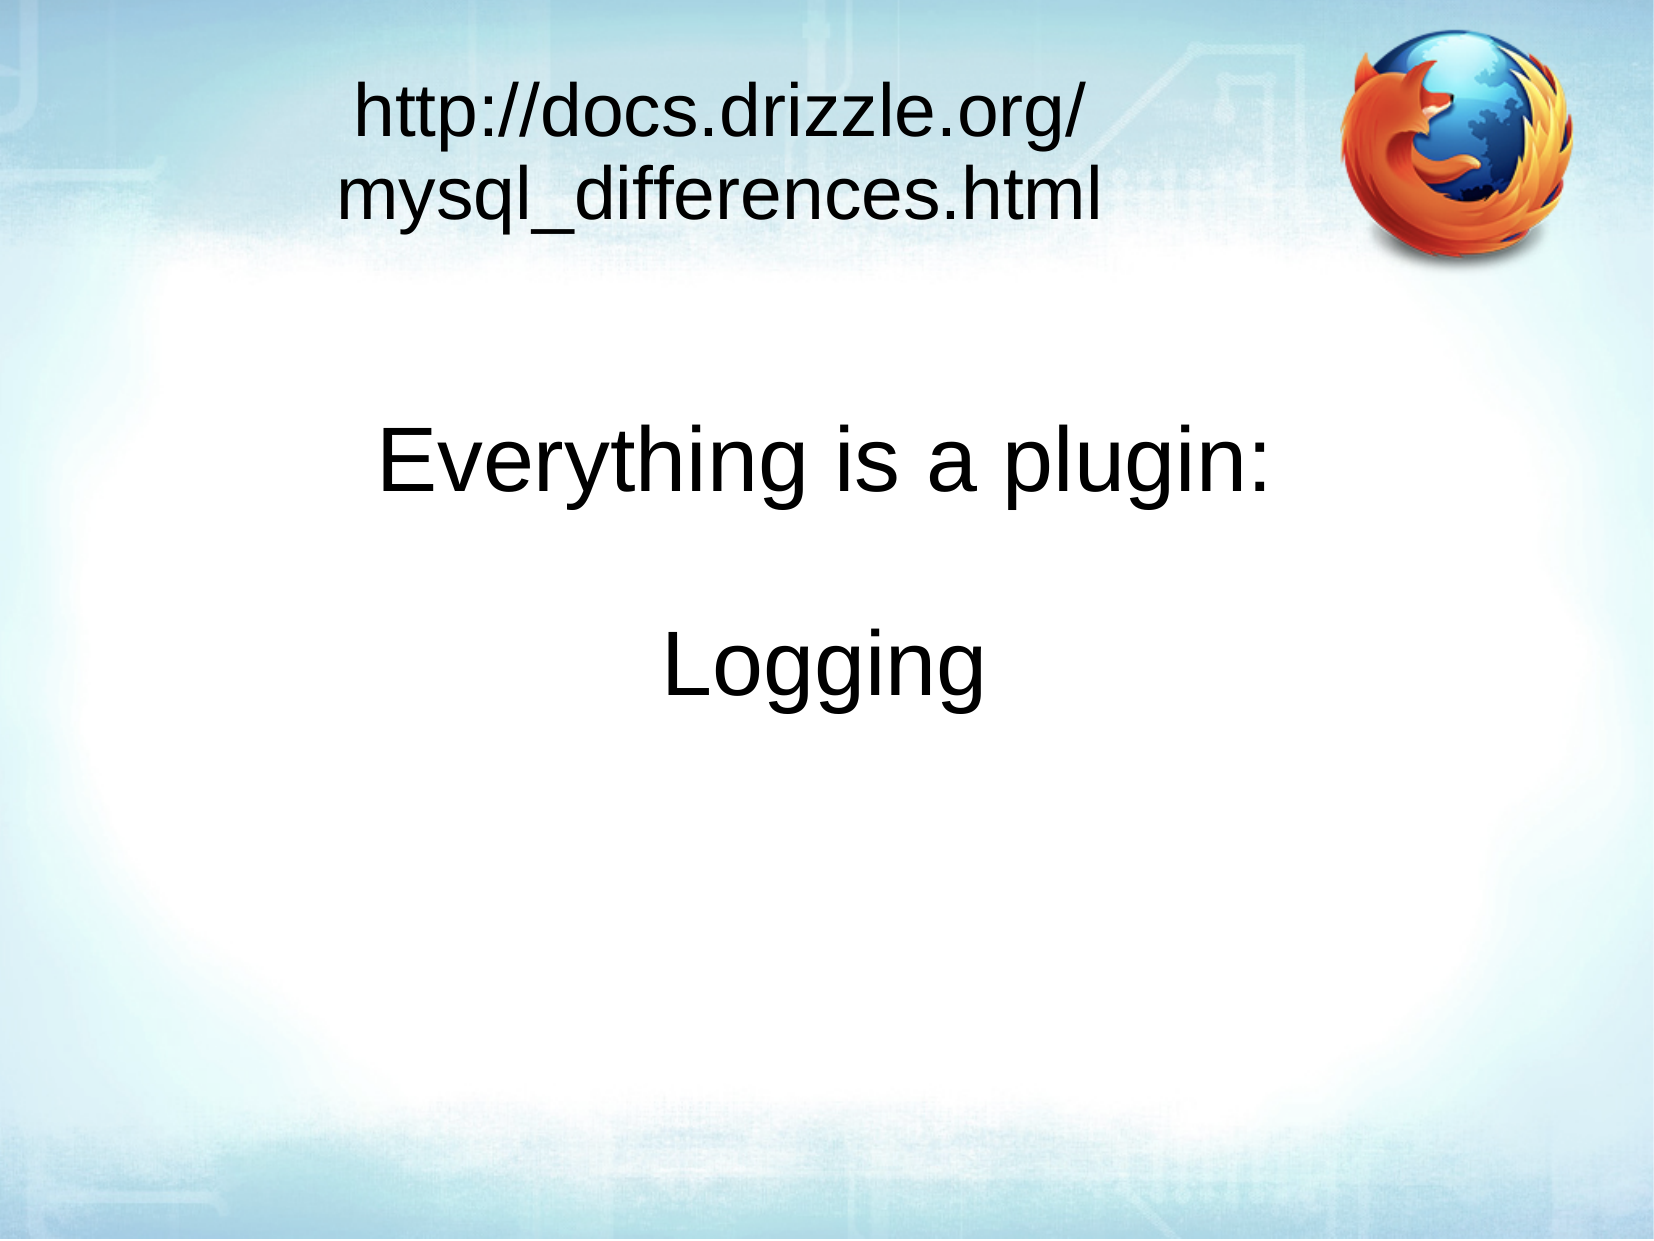

# http://docs.drizzle.org/ mysql_differences.html
Everything is a plugin:
Logging